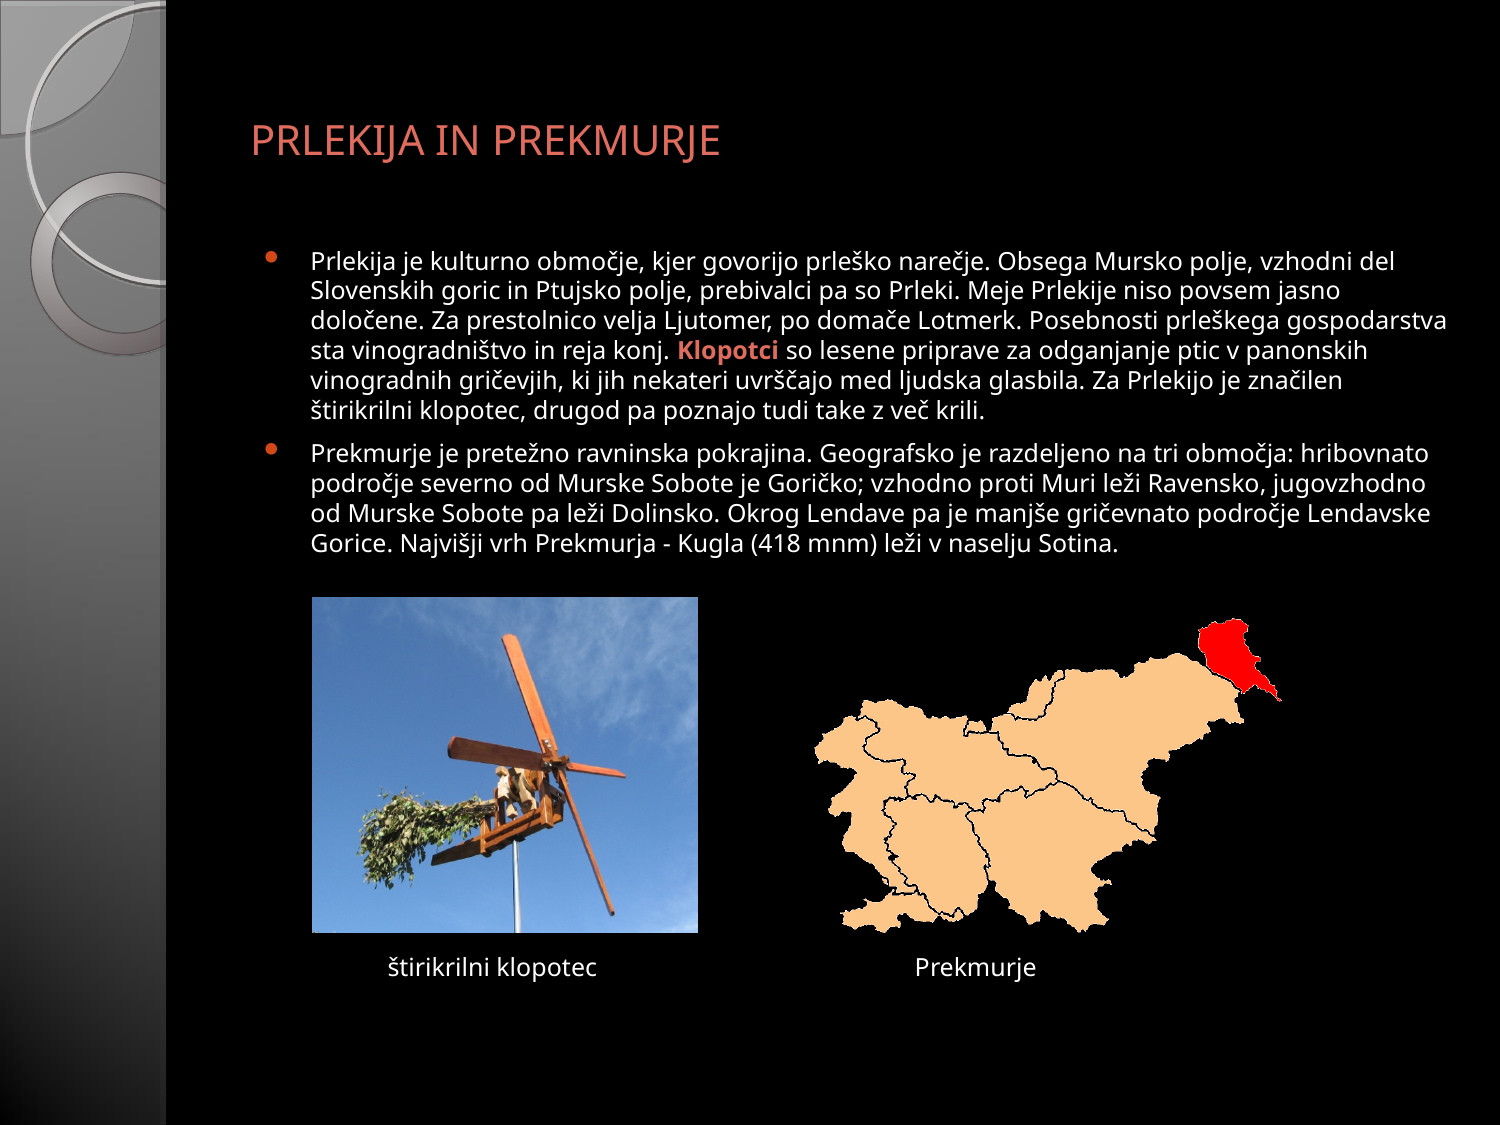

# PRLEKIJA IN PREKMURJE
Prlekija je kulturno območje, kjer govorijo prleško narečje. Obsega Mursko polje, vzhodni del Slovenskih goric in Ptujsko polje, prebivalci pa so Prleki. Meje Prlekije niso povsem jasno določene. Za prestolnico velja Ljutomer, po domače Lotmerk. Posebnosti prleškega gospodarstva sta vinogradništvo in reja konj. Klopotci so lesene priprave za odganjanje ptic v panonskih vinogradnih gričevjih, ki jih nekateri uvrščajo med ljudska glasbila. Za Prlekijo je značilen štirikrilni klopotec, drugod pa poznajo tudi take z več krili.
Prekmurje je pretežno ravninska pokrajina. Geografsko je razdeljeno na tri območja: hribovnato področje severno od Murske Sobote je Goričko; vzhodno proti Muri leži Ravensko, jugovzhodno od Murske Sobote pa leži Dolinsko. Okrog Lendave pa je manjše gričevnato področje Lendavske Gorice. Najvišji vrh Prekmurja - Kugla (418 mnm) leži v naselju Sotina.
 štirikrilni klopotec Prekmurje